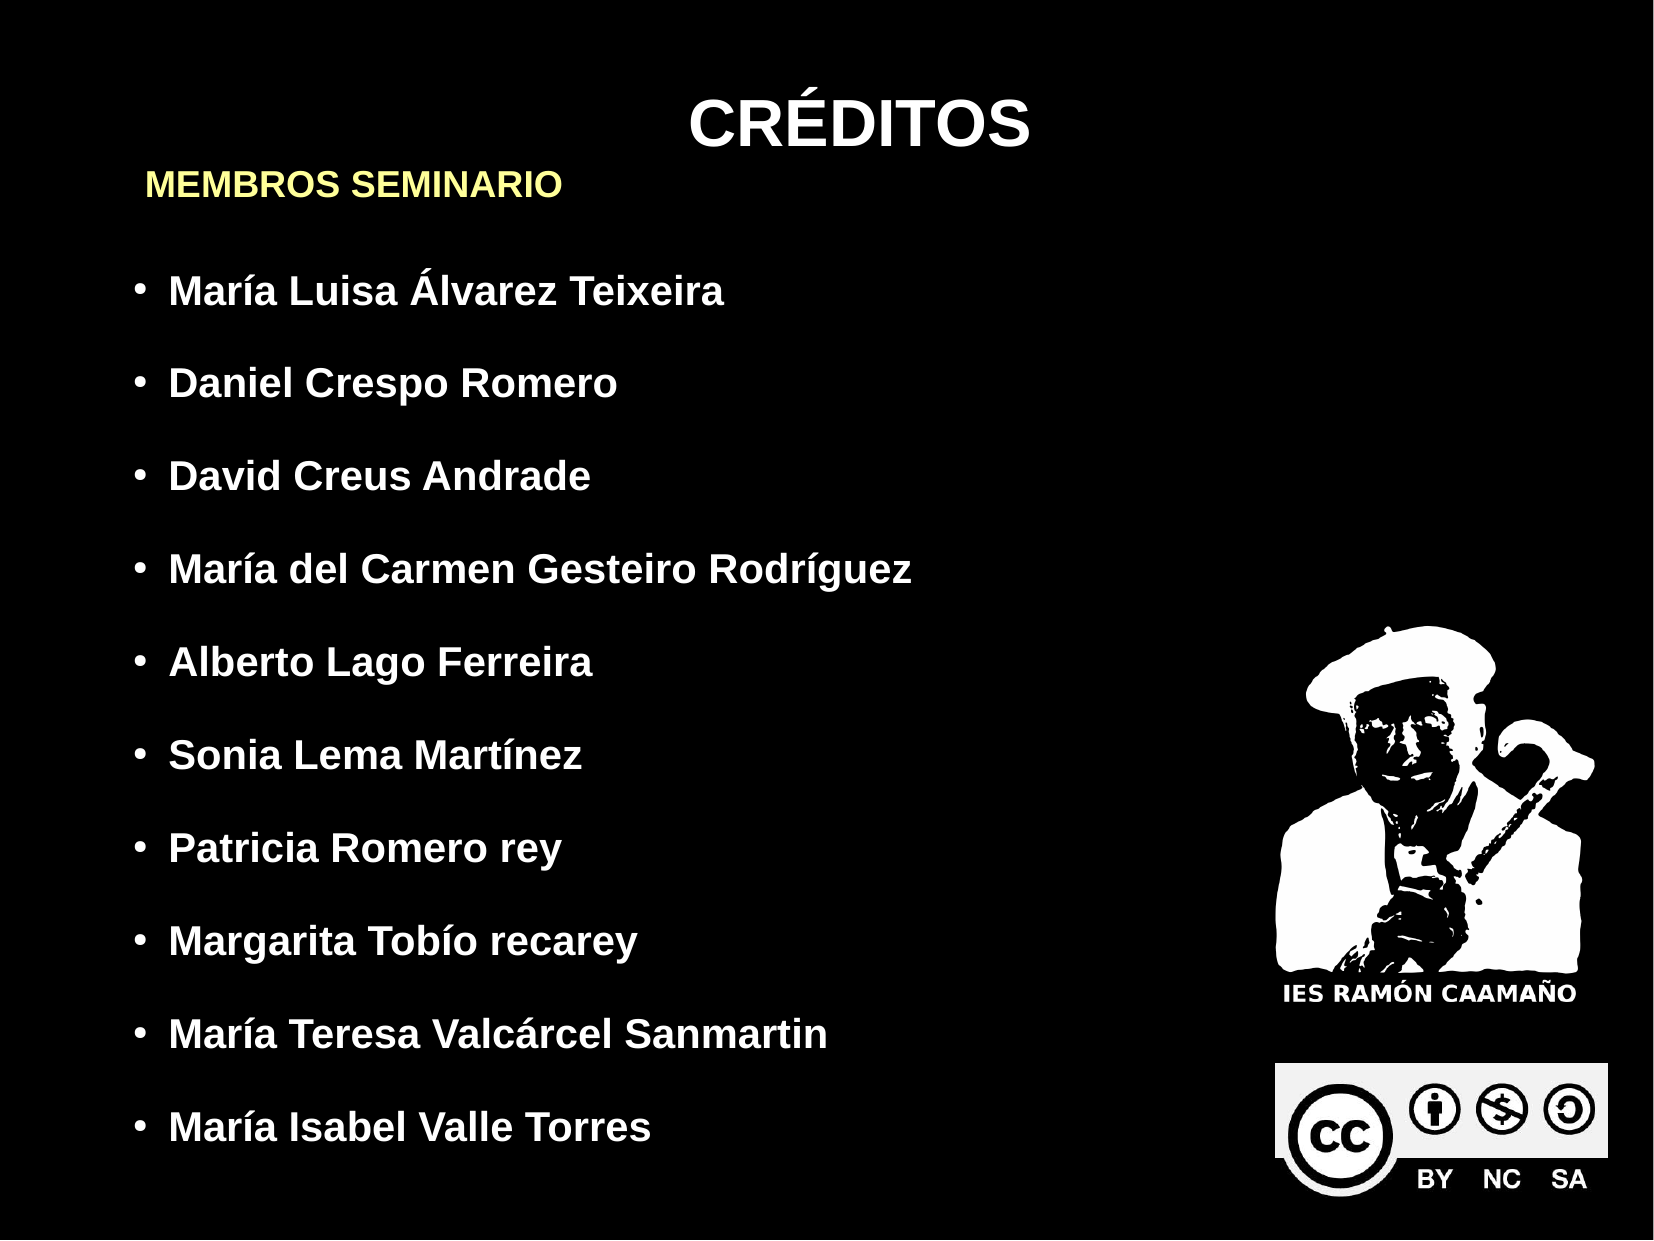

CRÉDITOS
MEMBROS SEMINARIO
María Luisa Álvarez Teixeira
Daniel Crespo Romero
David Creus Andrade
María del Carmen Gesteiro Rodríguez
Alberto Lago Ferreira
Sonia Lema Martínez
Patricia Romero rey
Margarita Tobío recarey
María Teresa Valcárcel Sanmartin
María Isabel Valle Torres